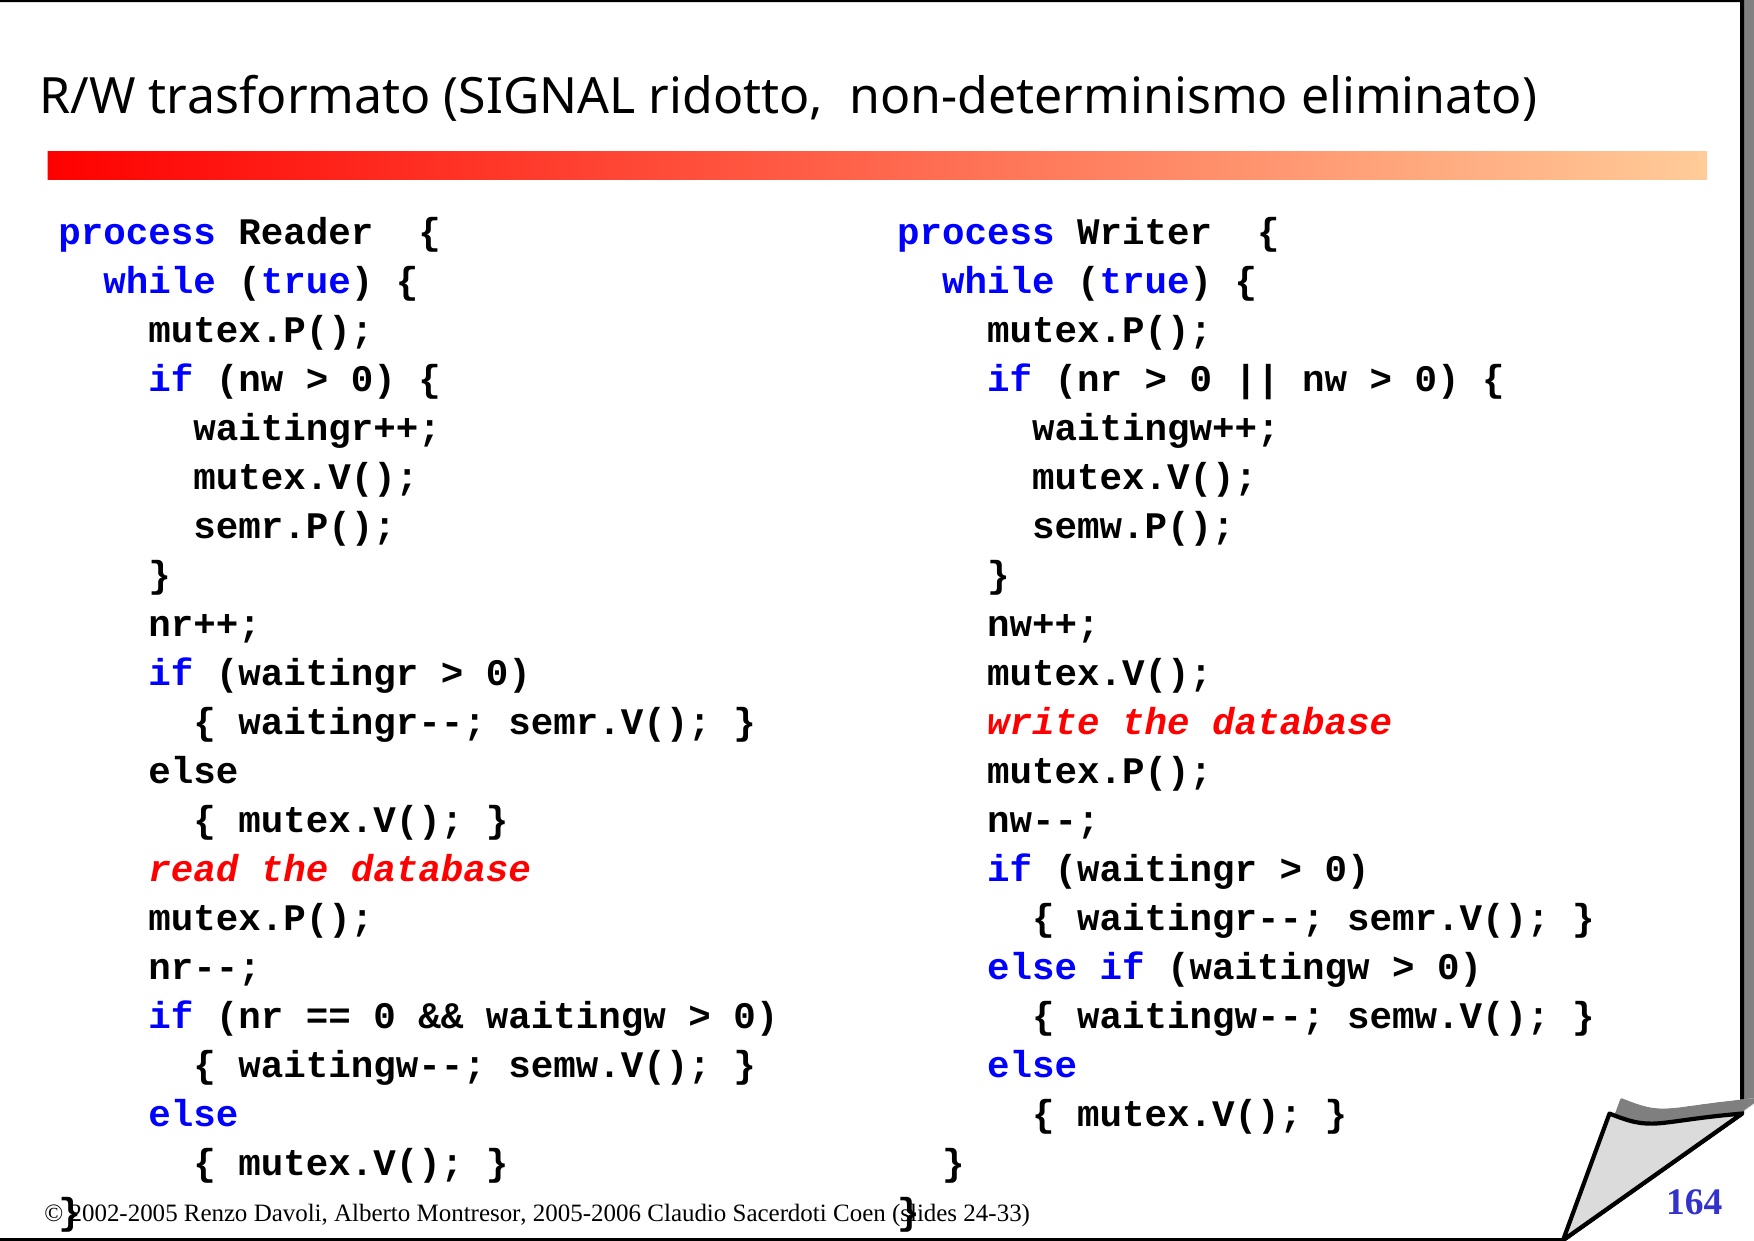

# R/W trasformato (SIGNAL ridotto, non-determinismo eliminato)
process Reader {
 while (true) {
 mutex.P();
 if (nw > 0) {
 waitingr++;
 mutex.V();
 semr.P();
 }
 nr++;
 if (waitingr > 0)
 { waitingr--; semr.V(); }
 else
 { mutex.V(); }
 read the database
 mutex.P();
 nr--;
 if (nr == 0 && waitingw > 0)
 { waitingw--; semw.V(); }
 else
 { mutex.V(); }
}
process Writer {
 while (true) {
 mutex.P();
 if (nr > 0 || nw > 0) {
 waitingw++;
 mutex.V();
 semw.P();
 }
 nw++;
 mutex.V();
 write the database
 mutex.P();
 nw--;
 if (waitingr > 0)
 { waitingr--; semr.V(); }
 else if (waitingw > 0)
 { waitingw--; semw.V(); }
 else
 { mutex.V(); }
 }
}